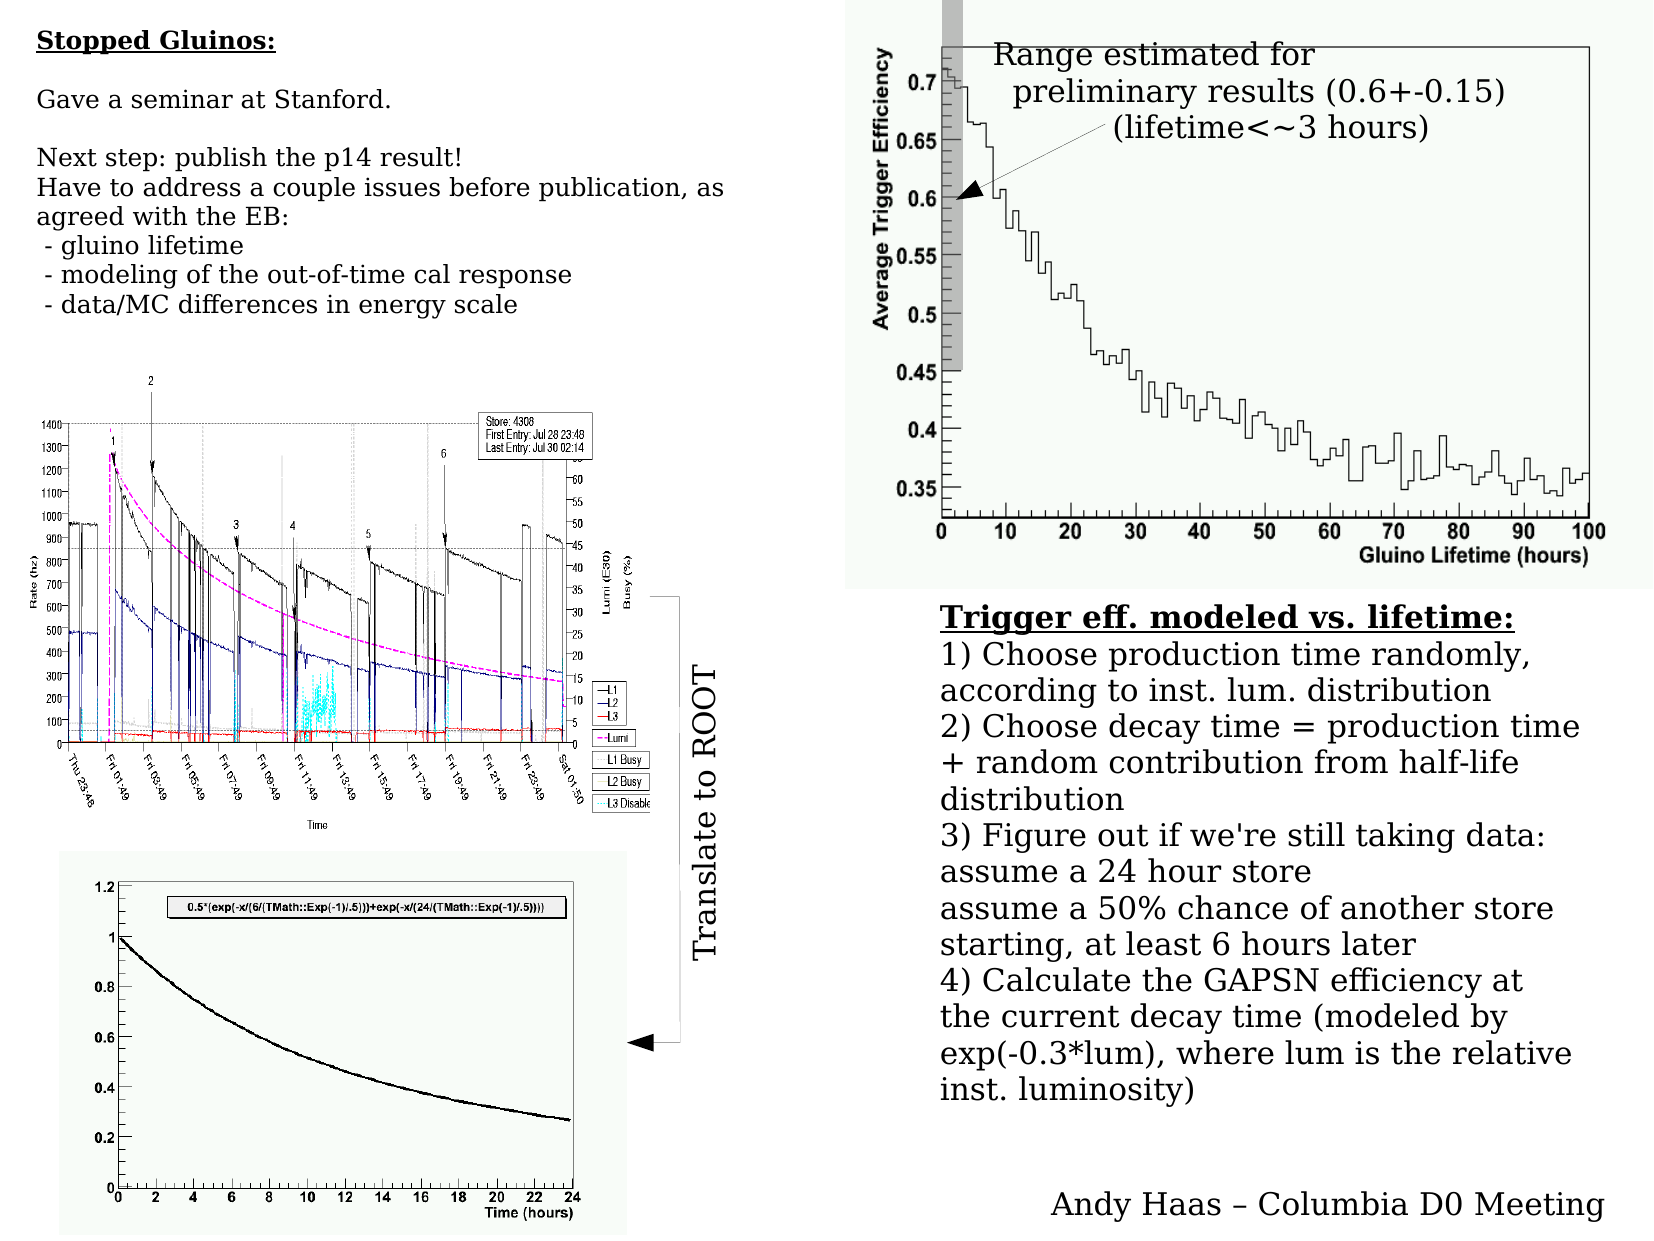

Stopped Gluinos:
Gave a seminar at Stanford.
Next step: publish the p14 result!
Have to address a couple issues before publication, as agreed with the EB:
 - gluino lifetime
 - modeling of the out-of-time cal response
 - data/MC differences in energy scale
Range estimated for
 preliminary results (0.6+-0.15)
 (lifetime<~3 hours)
Trigger eff. modeled vs. lifetime:
1) Choose production time randomly,
according to inst. lum. distribution
2) Choose decay time = production time
+ random contribution from half-life
distribution
3) Figure out if we're still taking data:
assume a 24 hour store
assume a 50% chance of another store
starting, at least 6 hours later
4) Calculate the GAPSN efficiency at
the current decay time (modeled by
exp(-0.3*lum), where lum is the relative
inst. luminosity)
Translate to ROOT